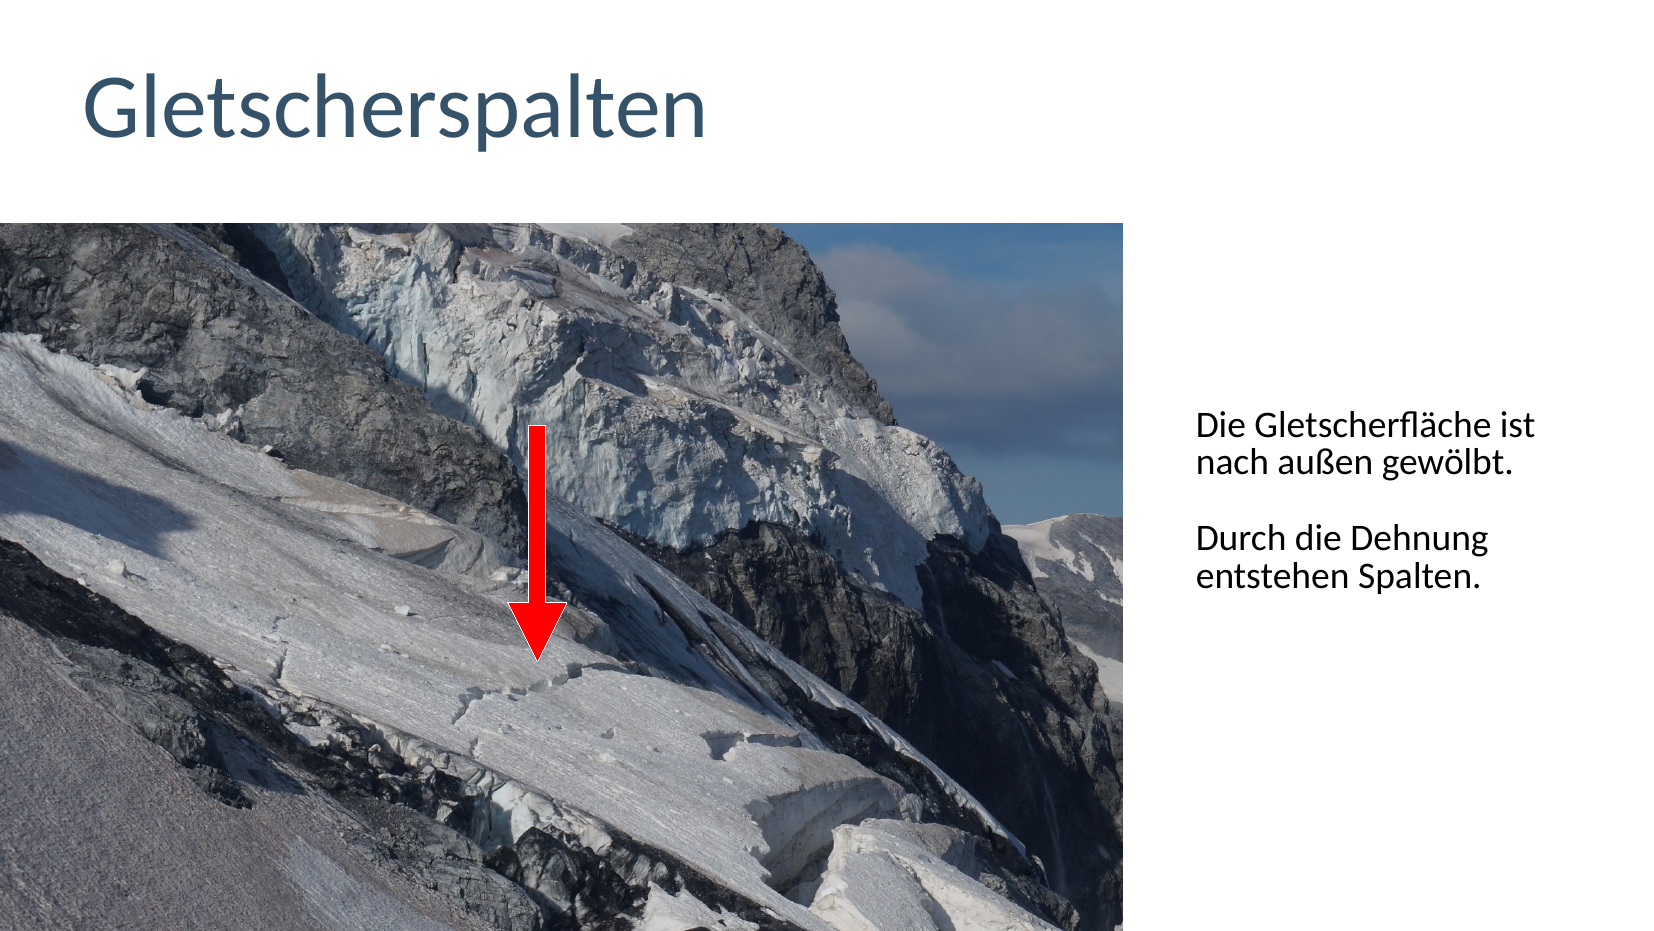

# Gletscherspalten
Die Gletscherfläche ist nach außen gewölbt.
Durch die Dehnung entstehen Spalten.